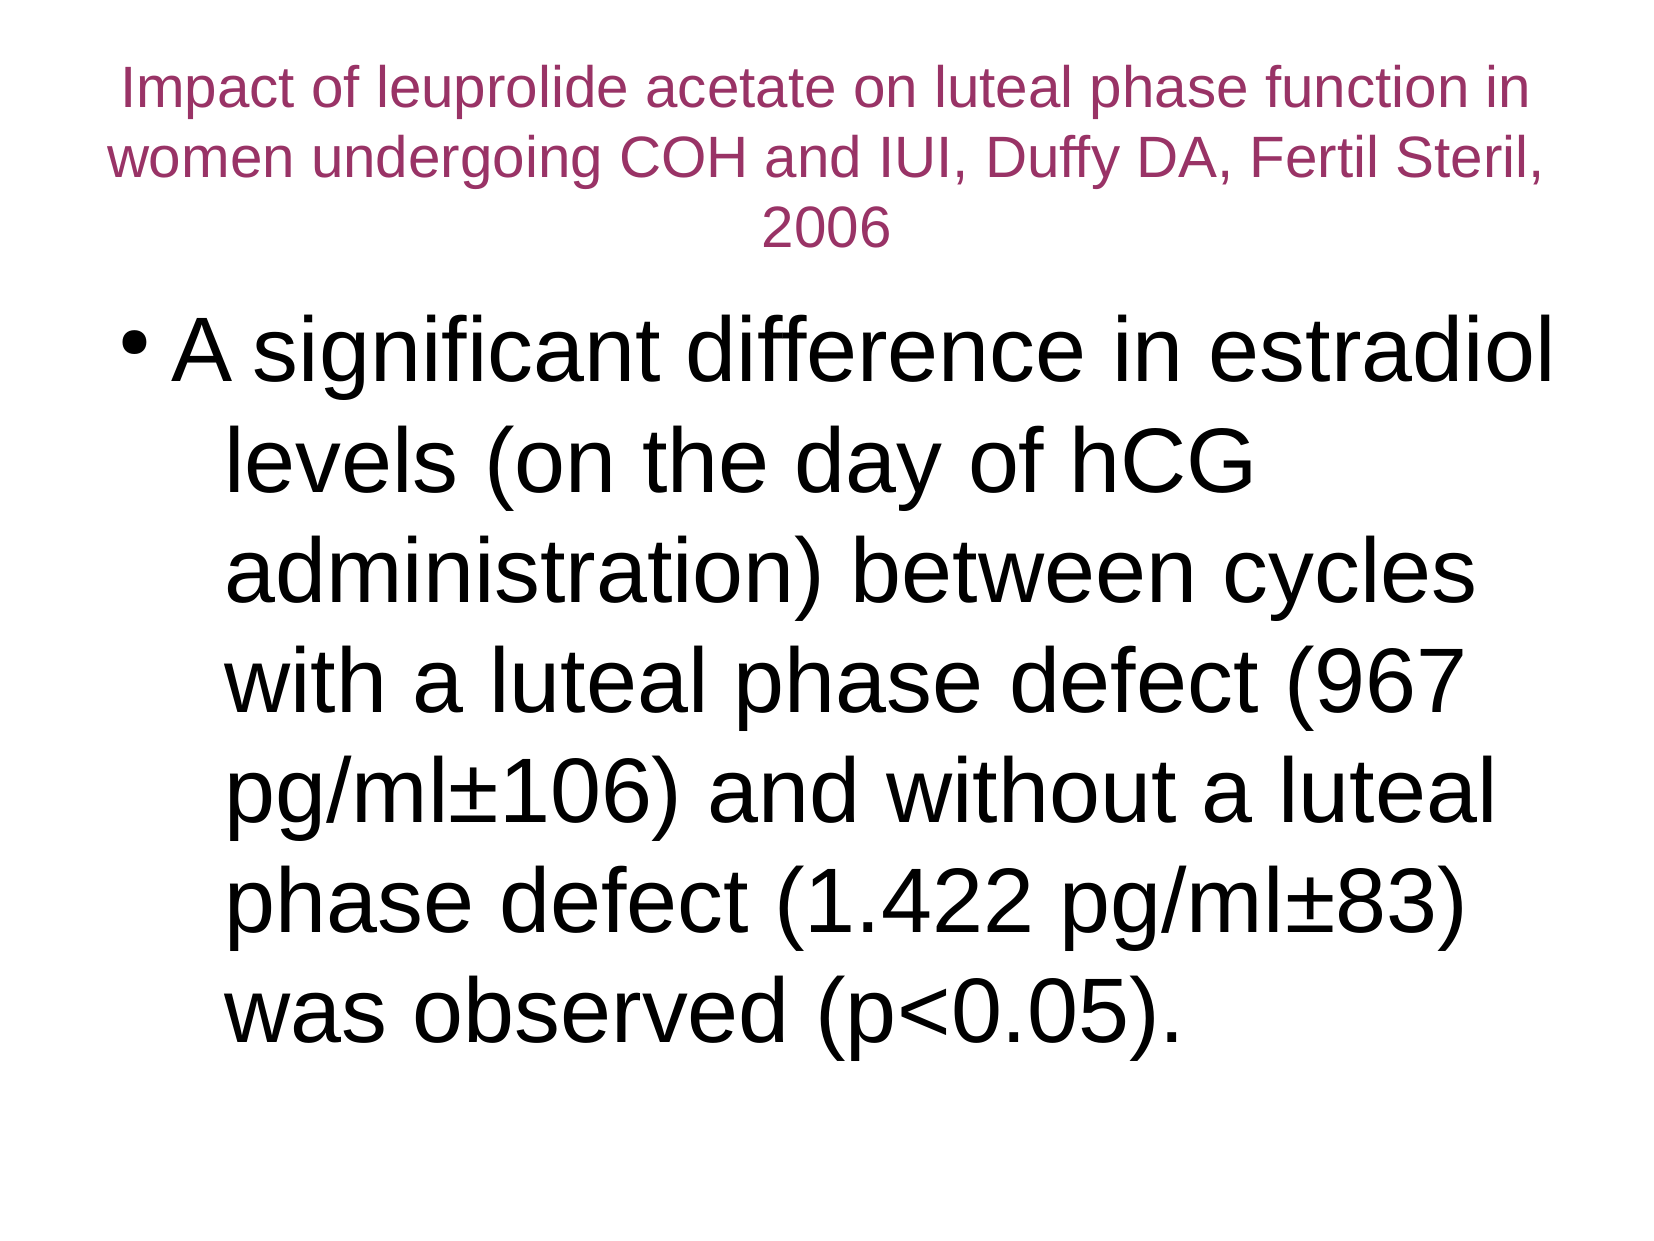

# Impact of leuprolide acetate on luteal phase function in women undergoing COH and IUI, Duffy DA, Fertil Steril, 2006
A significant difference in estradiol levels (on the day of hCG administration) between cycles with a luteal phase defect (967 pg/ml±106) and without a luteal phase defect (1.422 pg/ml±83) was observed (p<0.05).